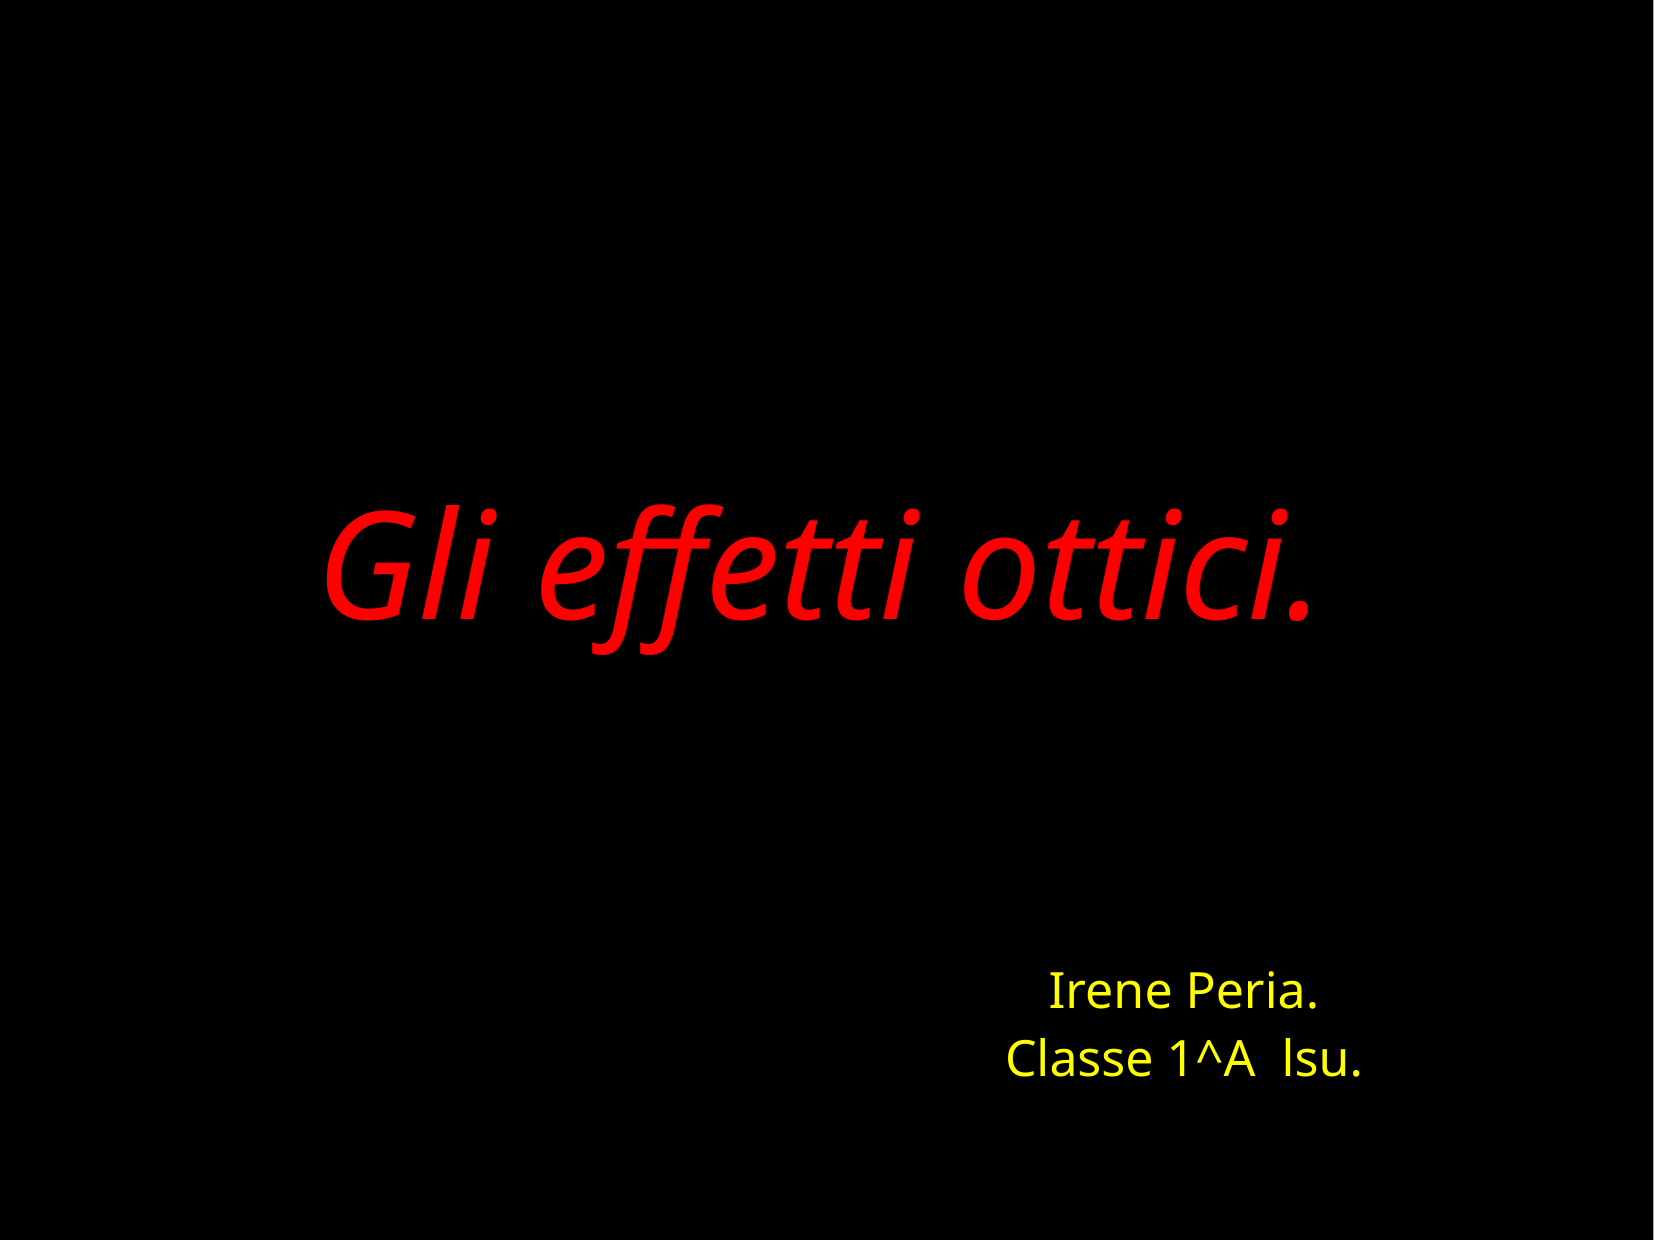

# Gli effetti ottici.
Irene Peria.
Classe 1^A lsu.